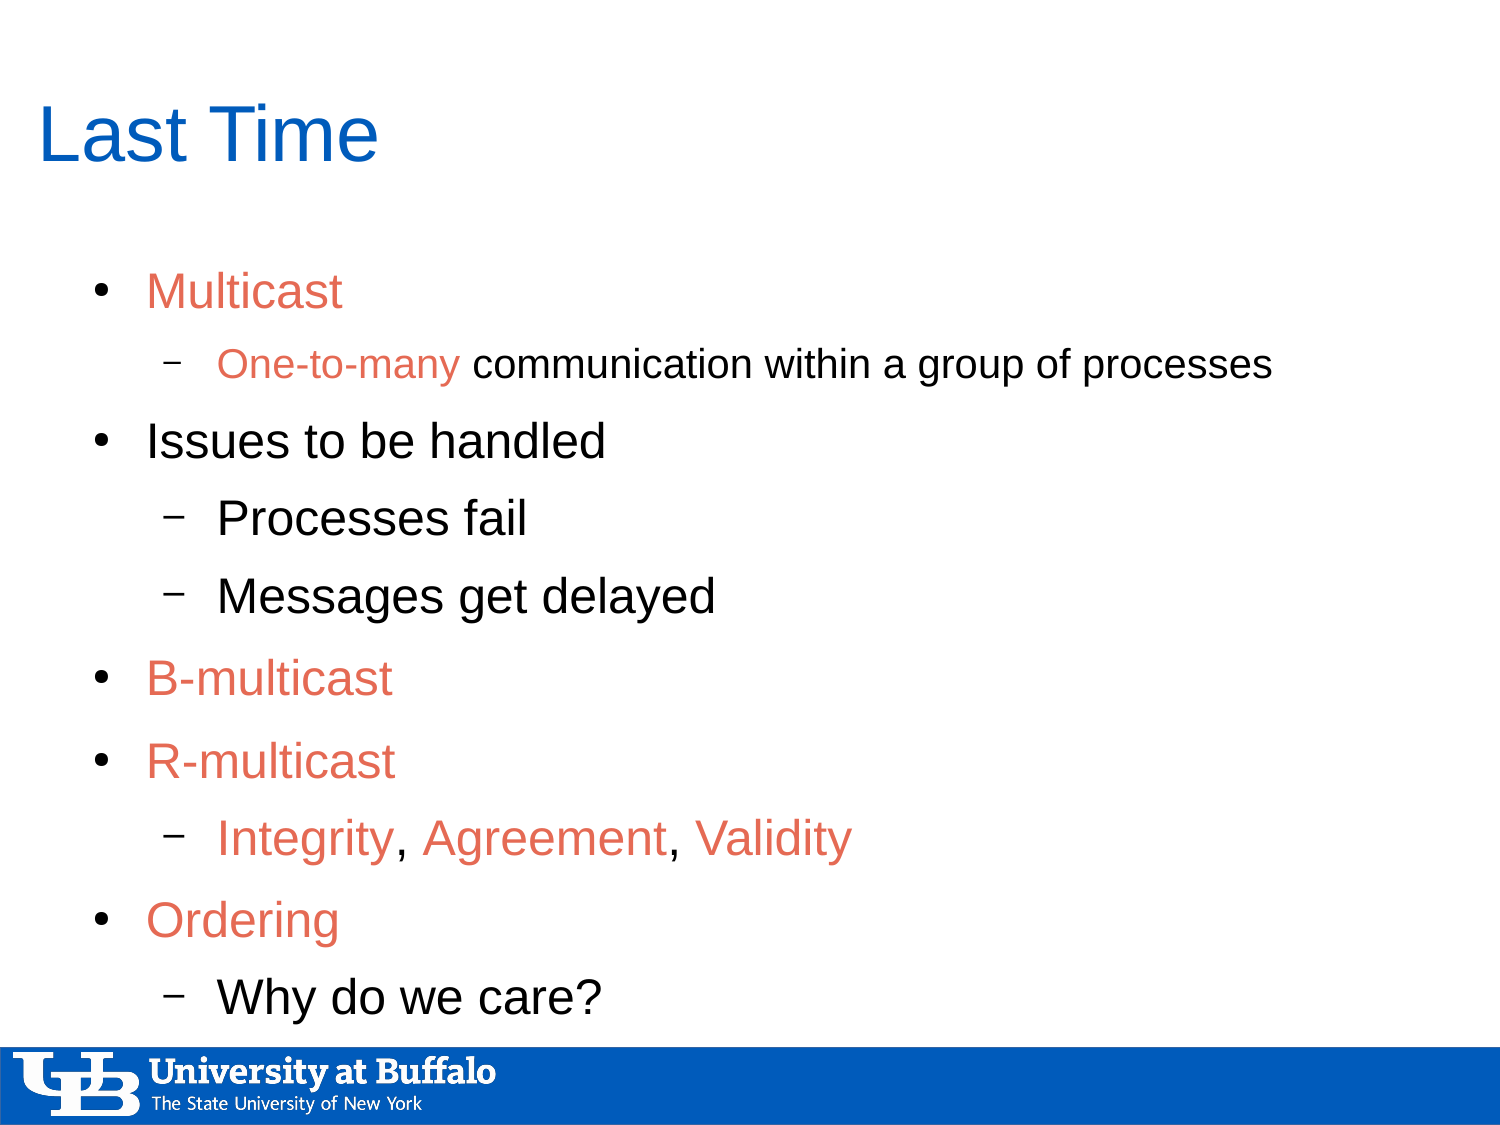

# Last Time
Multicast
One-to-many communication within a group of processes
Issues to be handled
Processes fail
Messages get delayed
B-multicast
R-multicast
Integrity, Agreement, Validity
Ordering
Why do we care?